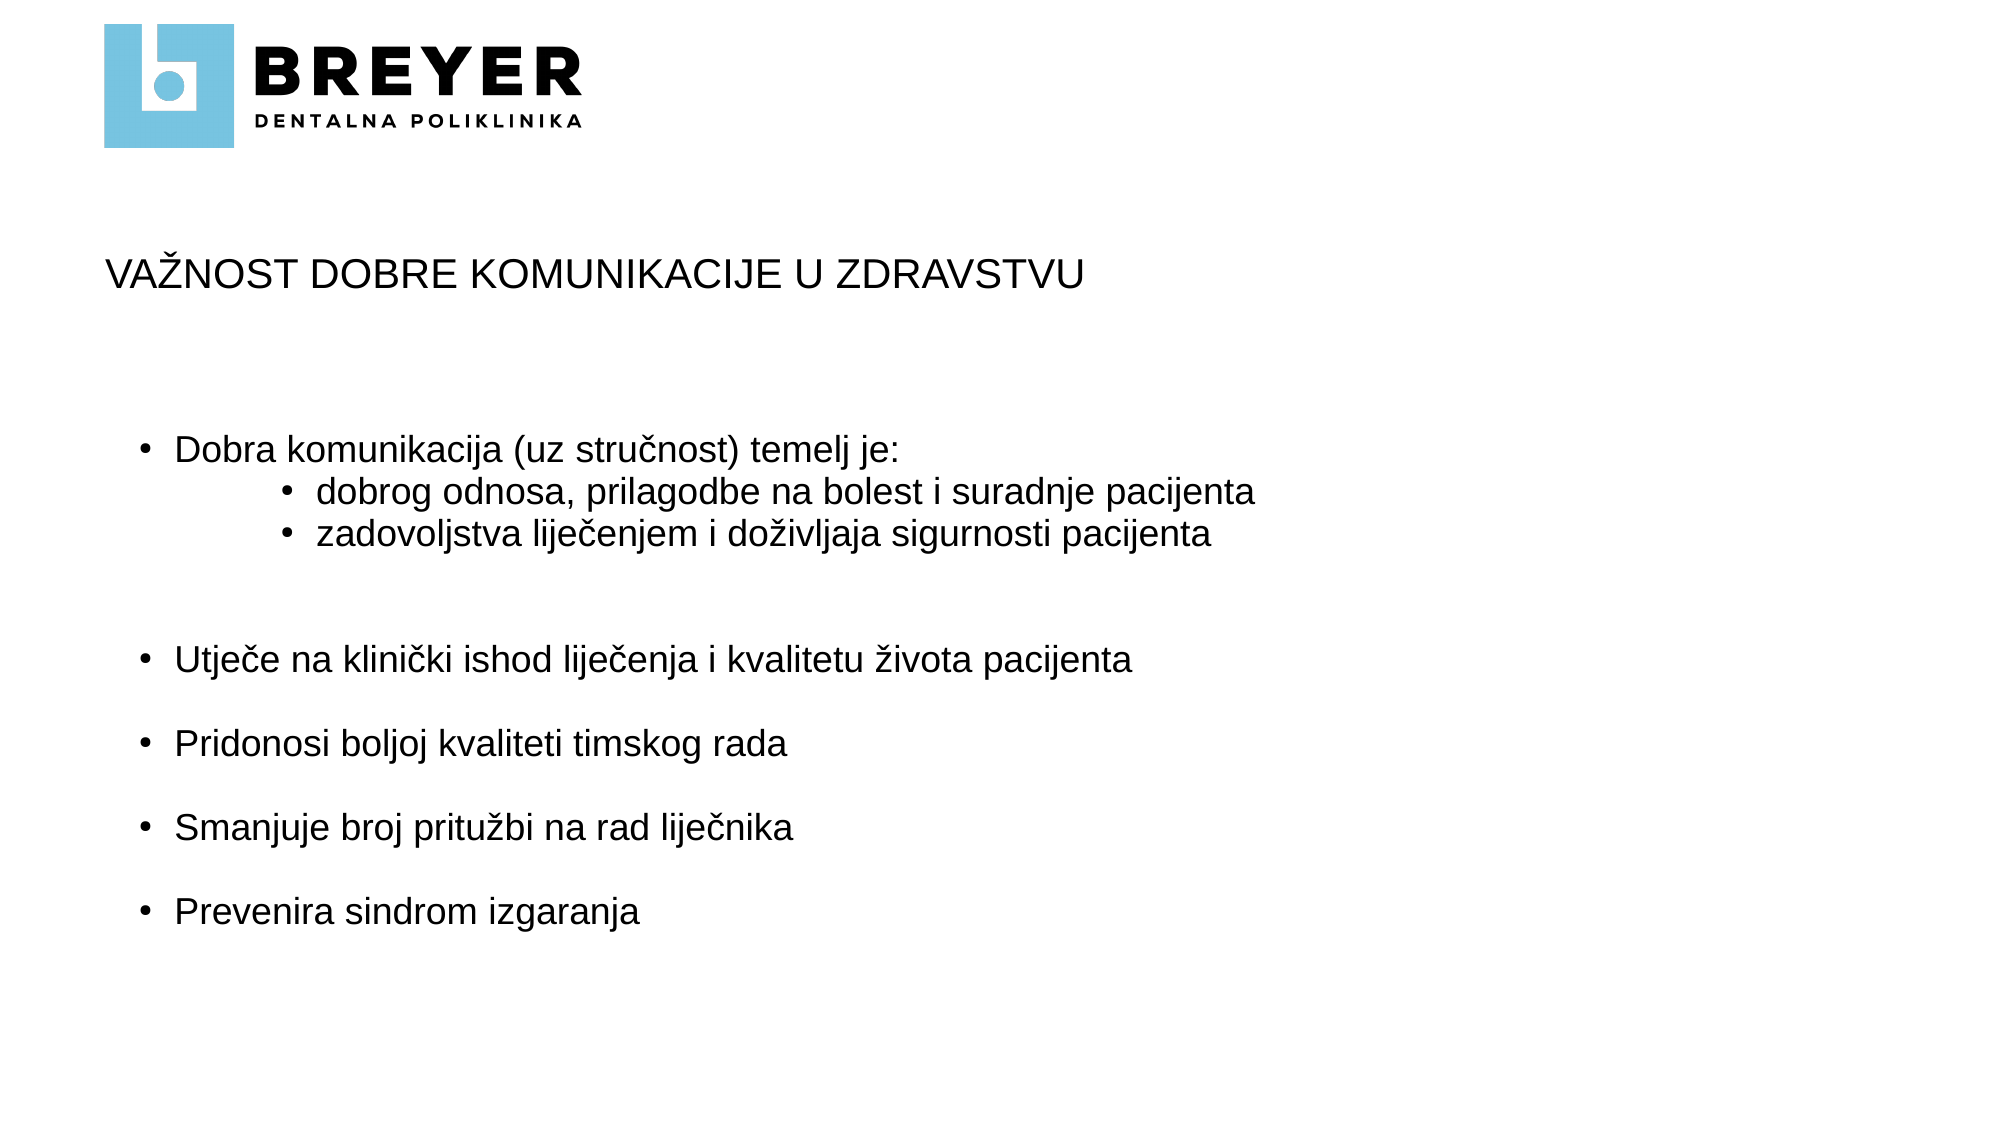

# VAŽNOST DOBRE KOMUNIKACIJE U ZDRAVSTVU
Dobra komunikacija (uz stručnost) temelj je:
dobrog odnosa, prilagodbe na bolest i suradnje pacijenta
zadovoljstva liječenjem i doživljaja sigurnosti pacijenta
Utječe na klinički ishod liječenja i kvalitetu života pacijenta
Pridonosi boljoj kvaliteti timskog rada
Smanjuje broj pritužbi na rad liječnika
Prevenira sindrom izgaranja